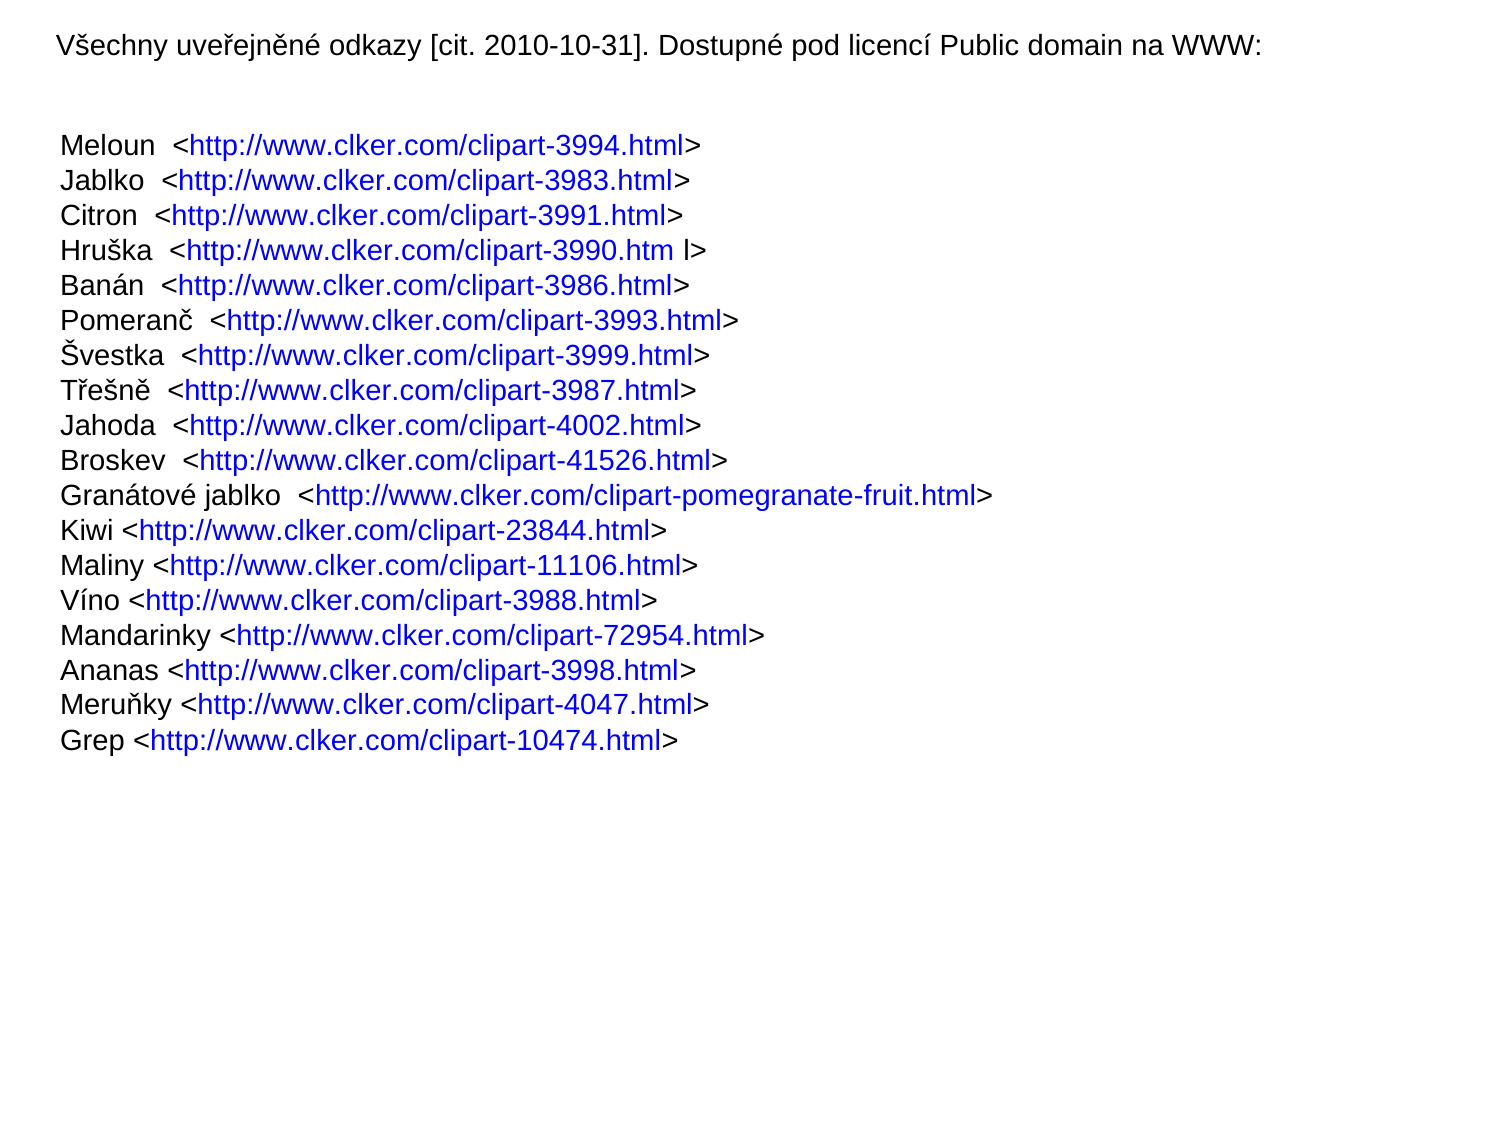

Všechny uveřejněné odkazy [cit. 2010-10-31]. Dostupné pod licencí Public domain na WWW:
Meloun <http://www.clker.com/clipart-3994.html>
Jablko <http://www.clker.com/clipart-3983.html>
Citron <http://www.clker.com/clipart-3991.html>
Hruška <http://www.clker.com/clipart-3990.htm l>
Banán <http://www.clker.com/clipart-3986.html>
Pomeranč <http://www.clker.com/clipart-3993.html>
Švestka <http://www.clker.com/clipart-3999.html>
Třešně <http://www.clker.com/clipart-3987.html>
Jahoda <http://www.clker.com/clipart-4002.html>
Broskev <http://www.clker.com/clipart-41526.html>
Granátové jablko <http://www.clker.com/clipart-pomegranate-fruit.html>
Kiwi <http://www.clker.com/clipart-23844.html>
Maliny <http://www.clker.com/clipart-11106.html>
Víno <http://www.clker.com/clipart-3988.html>
Mandarinky <http://www.clker.com/clipart-72954.html>
Ananas <http://www.clker.com/clipart-3998.html>
Meruňky <http://www.clker.com/clipart-4047.html>
Grep <http://www.clker.com/clipart-10474.html>